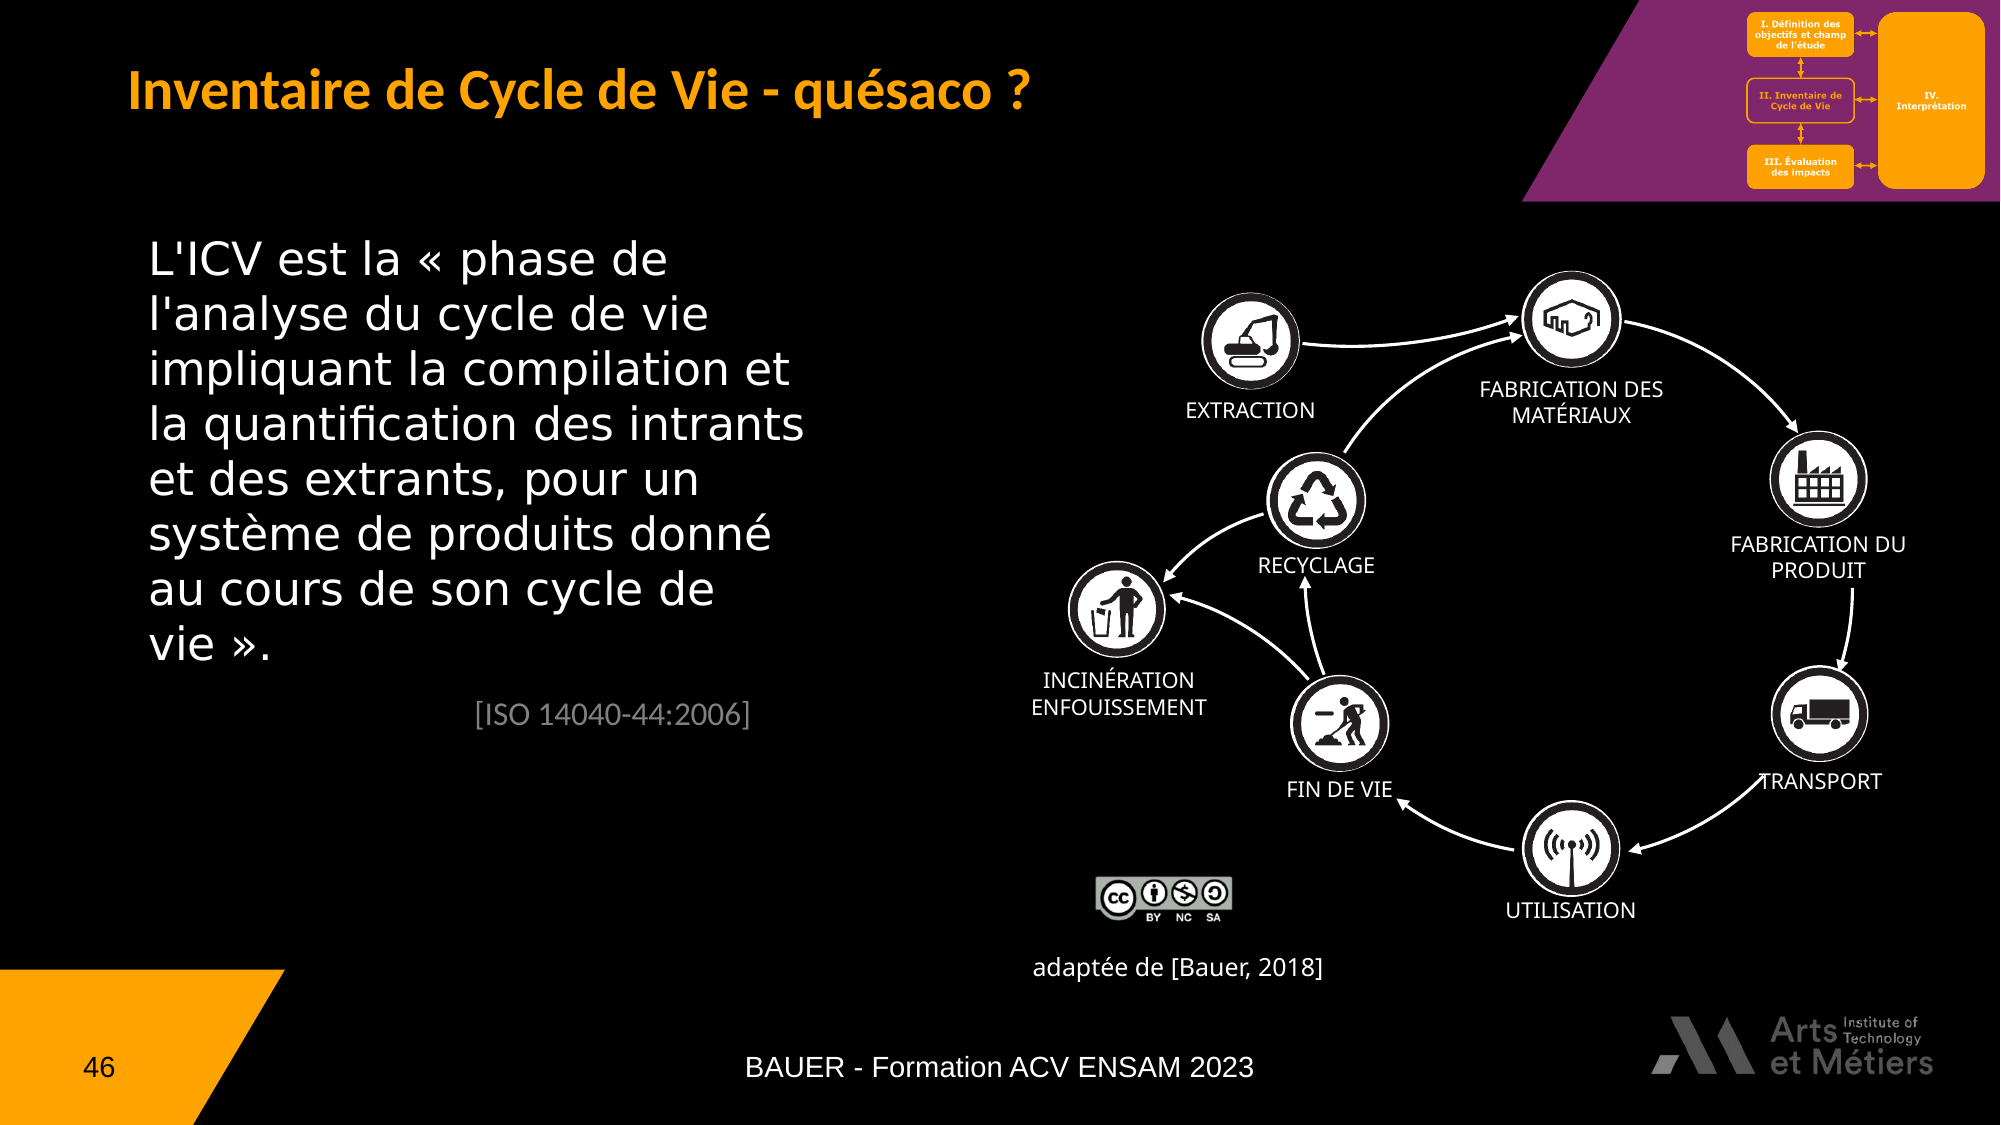

# Inventaire de Cycle de Vie - quésaco ?
Recyclage
Fabrication des matériaux
Extraction
Fabrication du produit
Incinération Enfouissement
Transport
Fin de Vie
Utilisation
adaptée de [Bauer, 2018]
L'ICV est la « phase de l'analyse du cycle de vie impliquant la compilation et la quantification des intrants et des extrants, pour un système de produits donné au cours de son cycle de vie ».
[ISO 14040-44:2006]